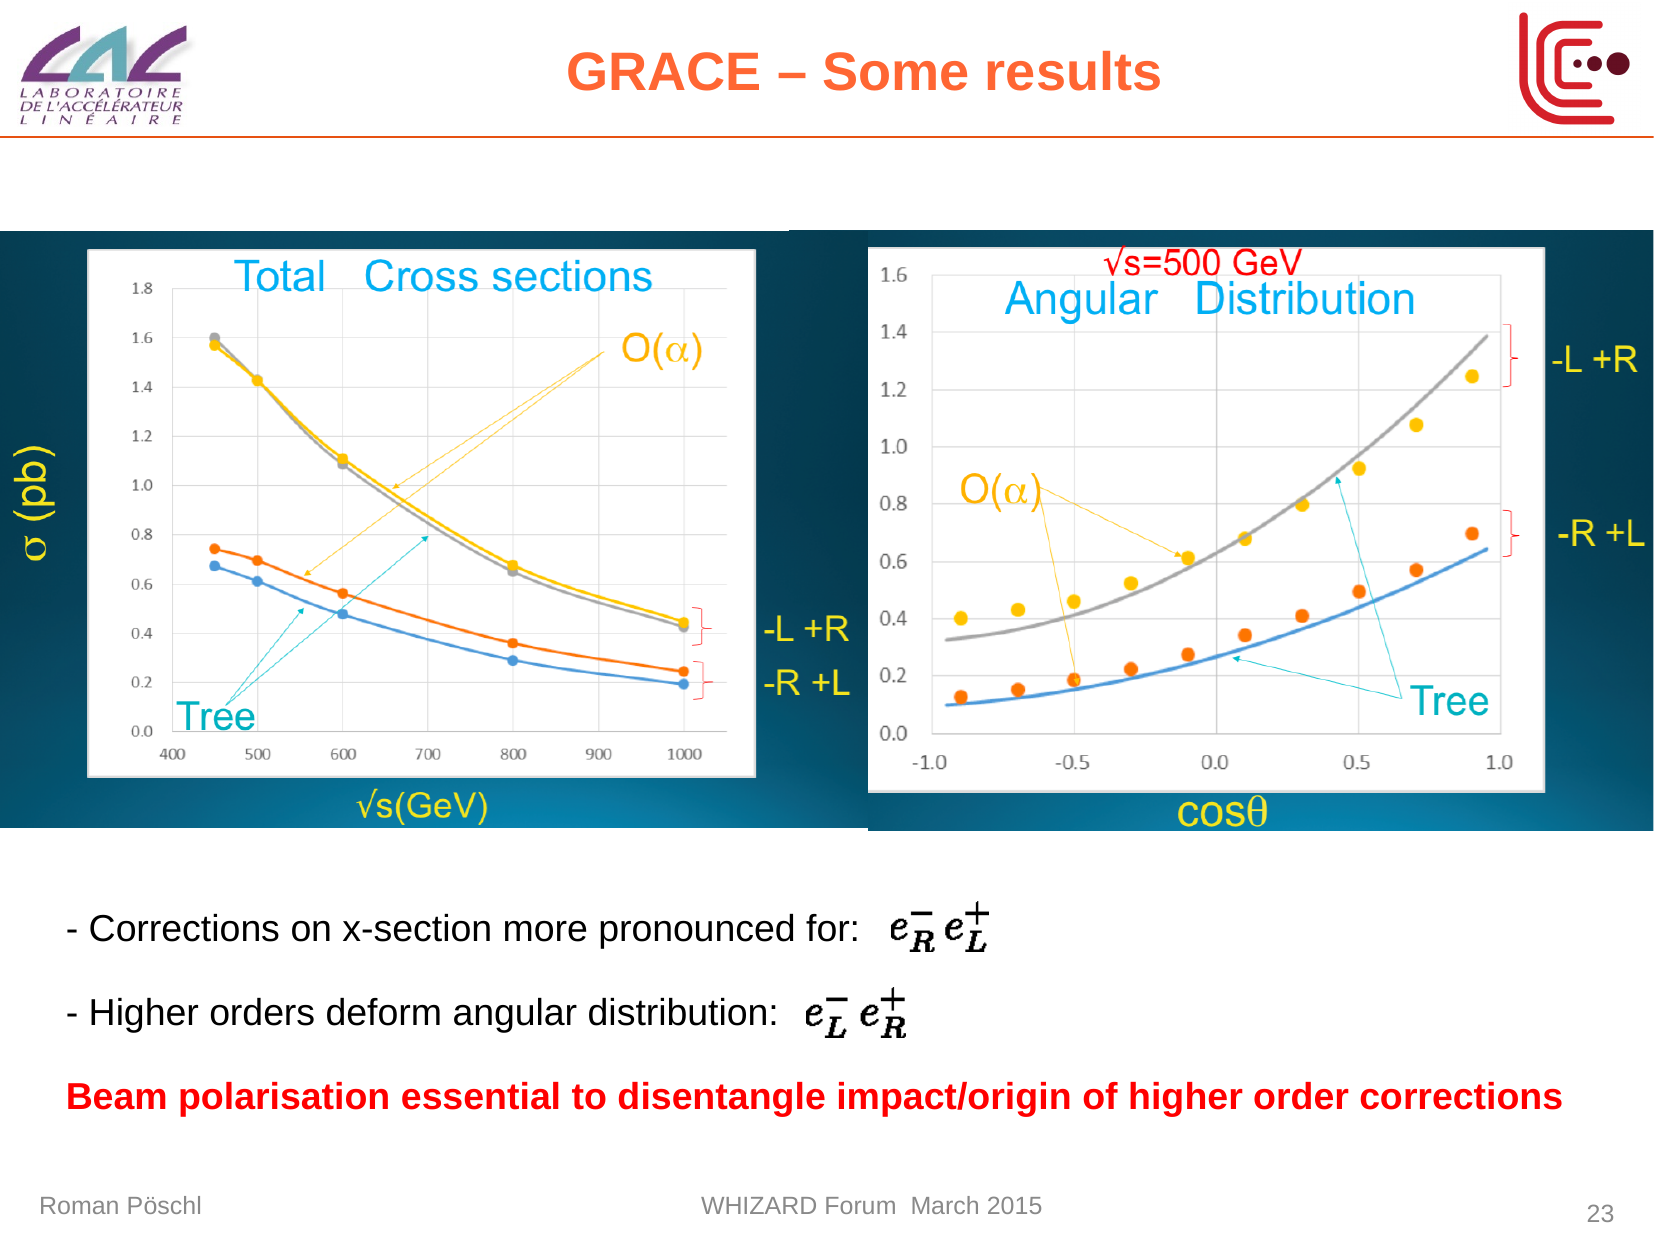

# GRACE – Some results
- Corrections on x-section more pronounced for:
- Higher orders deform angular distribution:
Beam polarisation essential to disentangle impact/origin of higher order corrections